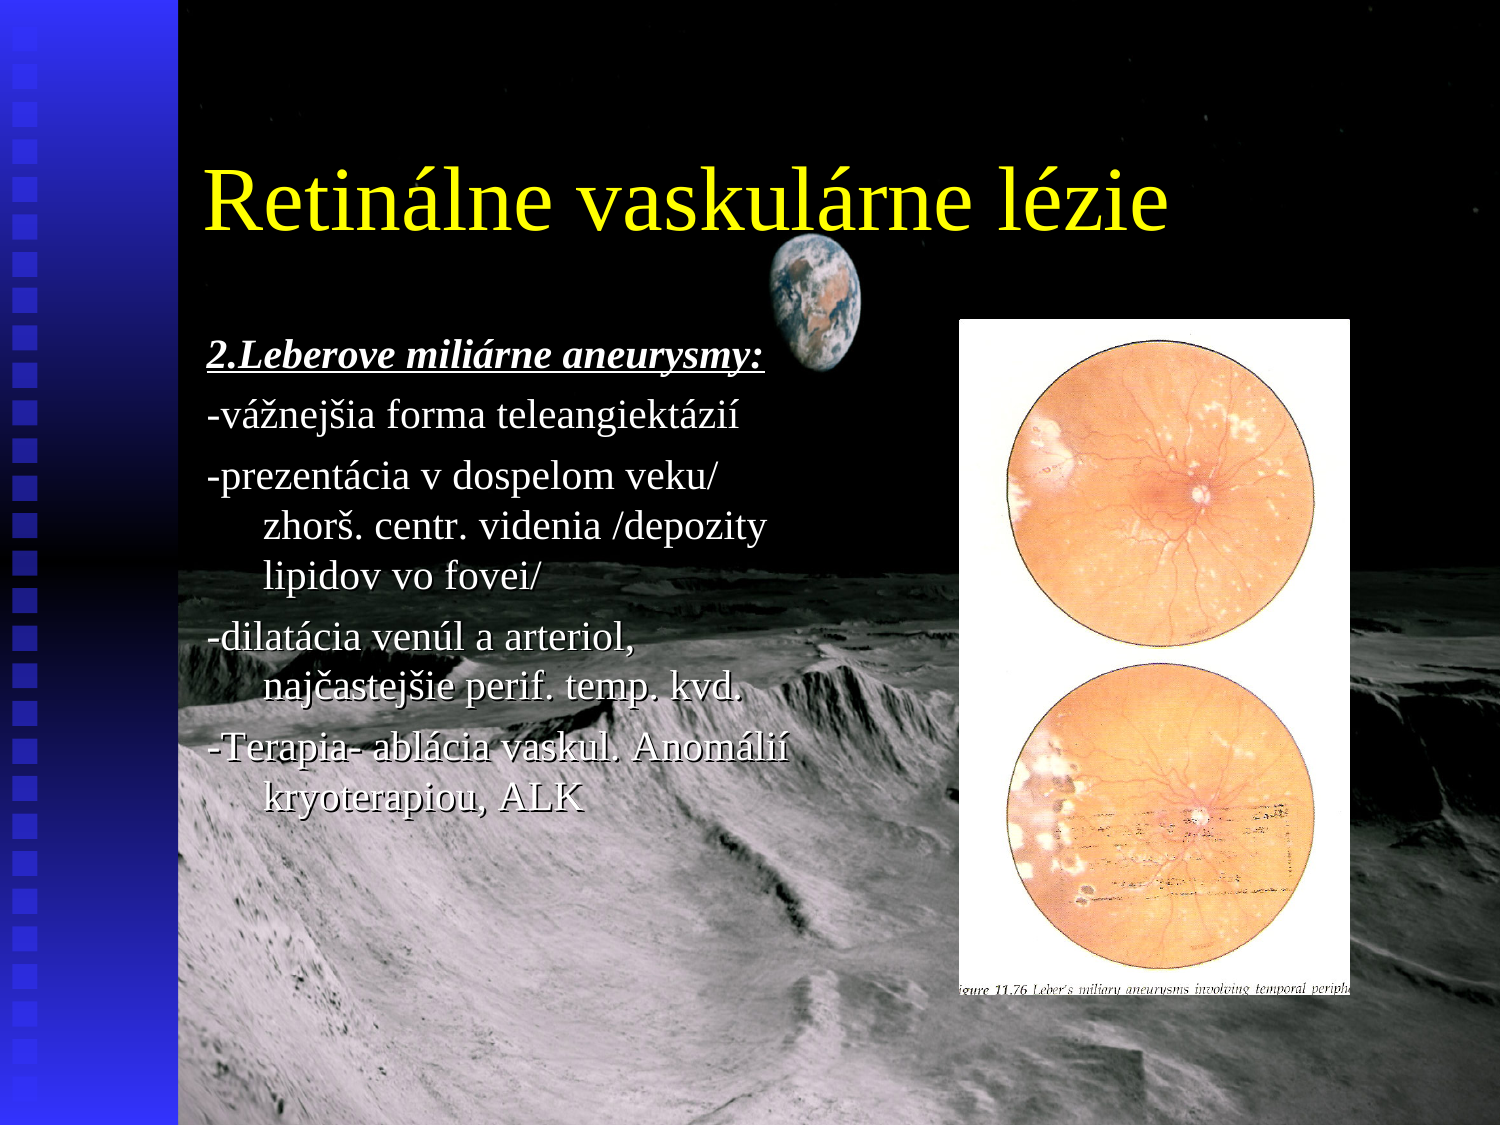

# Retinálne vaskulárne lézie
2.Leberove miliárne aneurysmy:
-vážnejšia forma teleangiektázií
-prezentácia v dospelom veku/ zhorš. centr. videnia /depozity lipidov vo fovei/
-dilatácia venúl a arteriol, najčastejšie perif. temp. kvd.
-Terapia- ablácia vaskul. Anomálií kryoterapiou, ALK